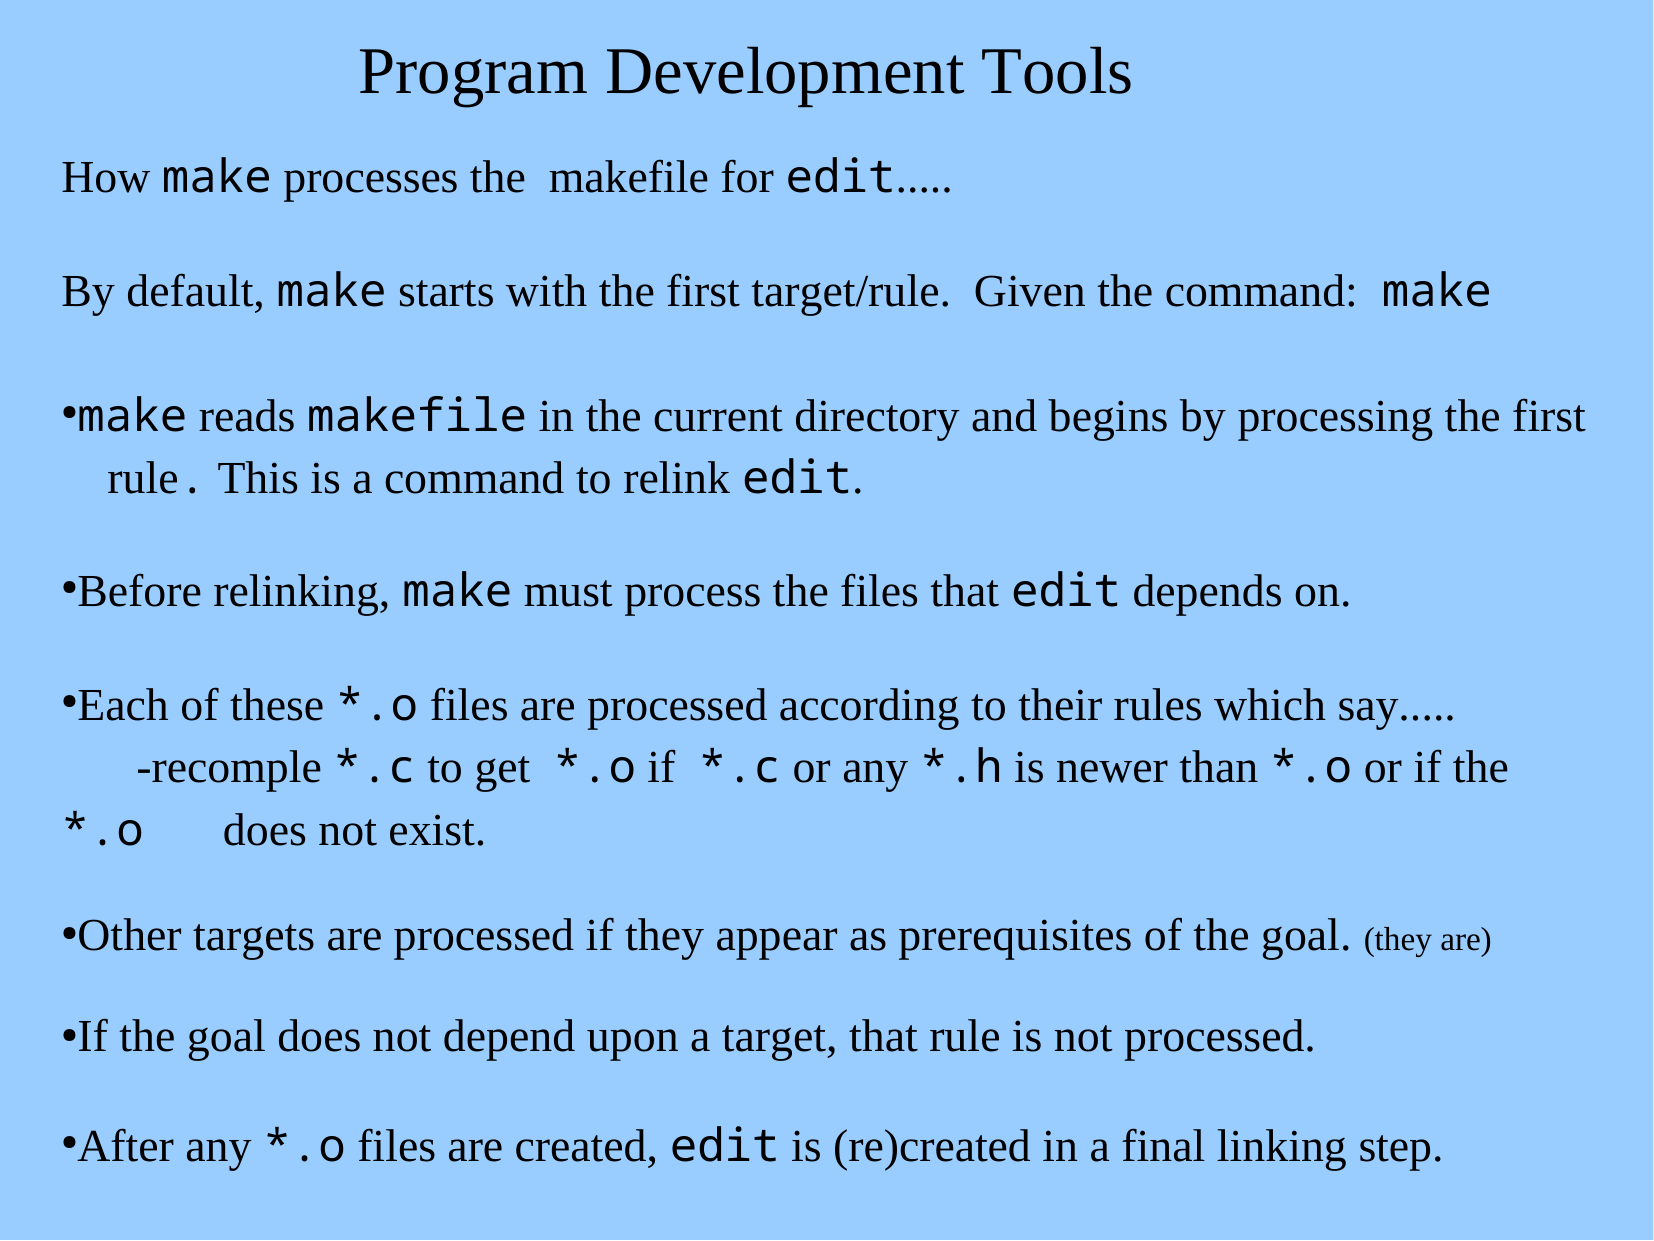

Program Development Tools
How make processes the makefile for edit.....
By default, make starts with the first target/rule. Given the command: make
make reads makefile in the current directory and begins by processing the first rule. This is a command to relink edit.
Before relinking, make must process the files that edit depends on.
Each of these *.o files are processed according to their rules which say.....
	-recomple *.c to get *.o if *.c or any *.h is newer than *.o or if the *.o 	 does not exist.
Other targets are processed if they appear as prerequisites of the goal. (they are)
If the goal does not depend upon a target, that rule is not processed.
After any *.o files are created, edit is (re)created in a final linking step.